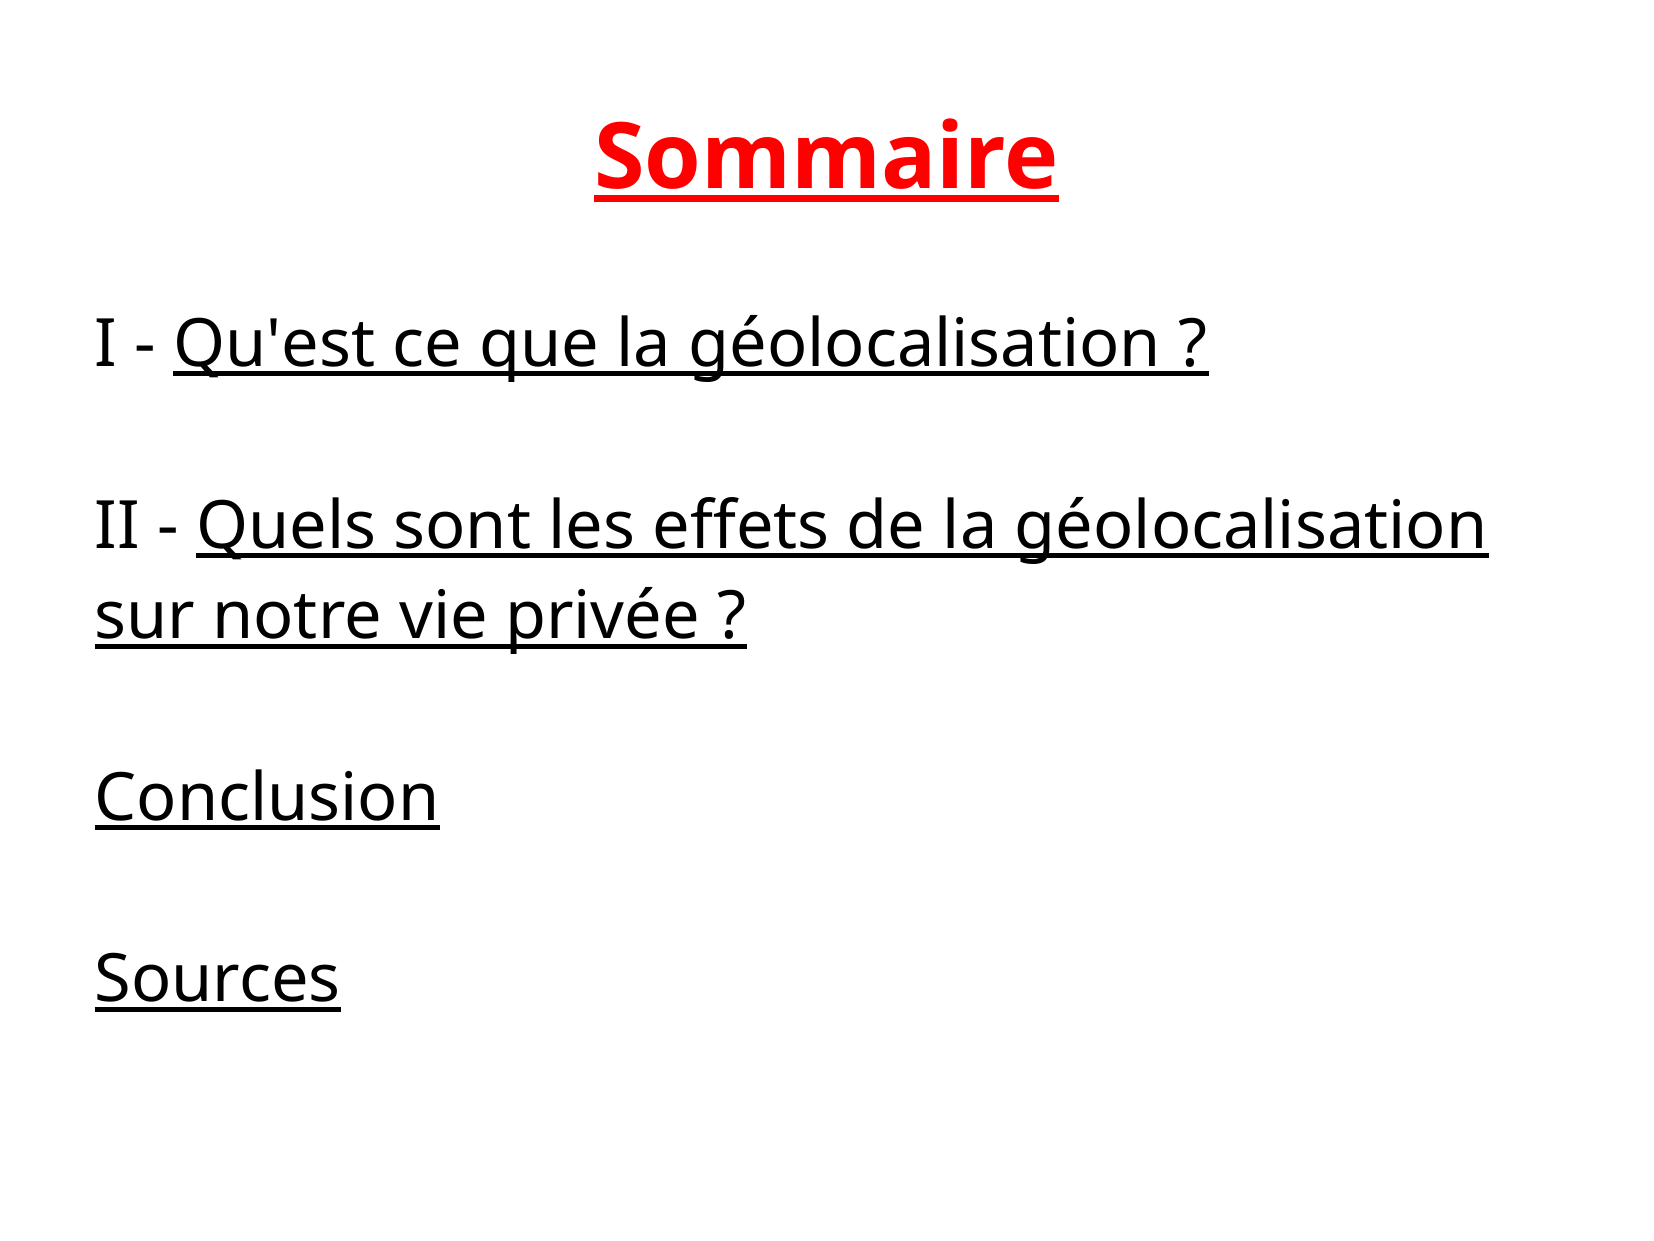

# Sommaire
I - Qu'est ce que la géolocalisation ?
II - Quels sont les effets de la géolocalisation sur notre vie privée ?
Conclusion
Sources